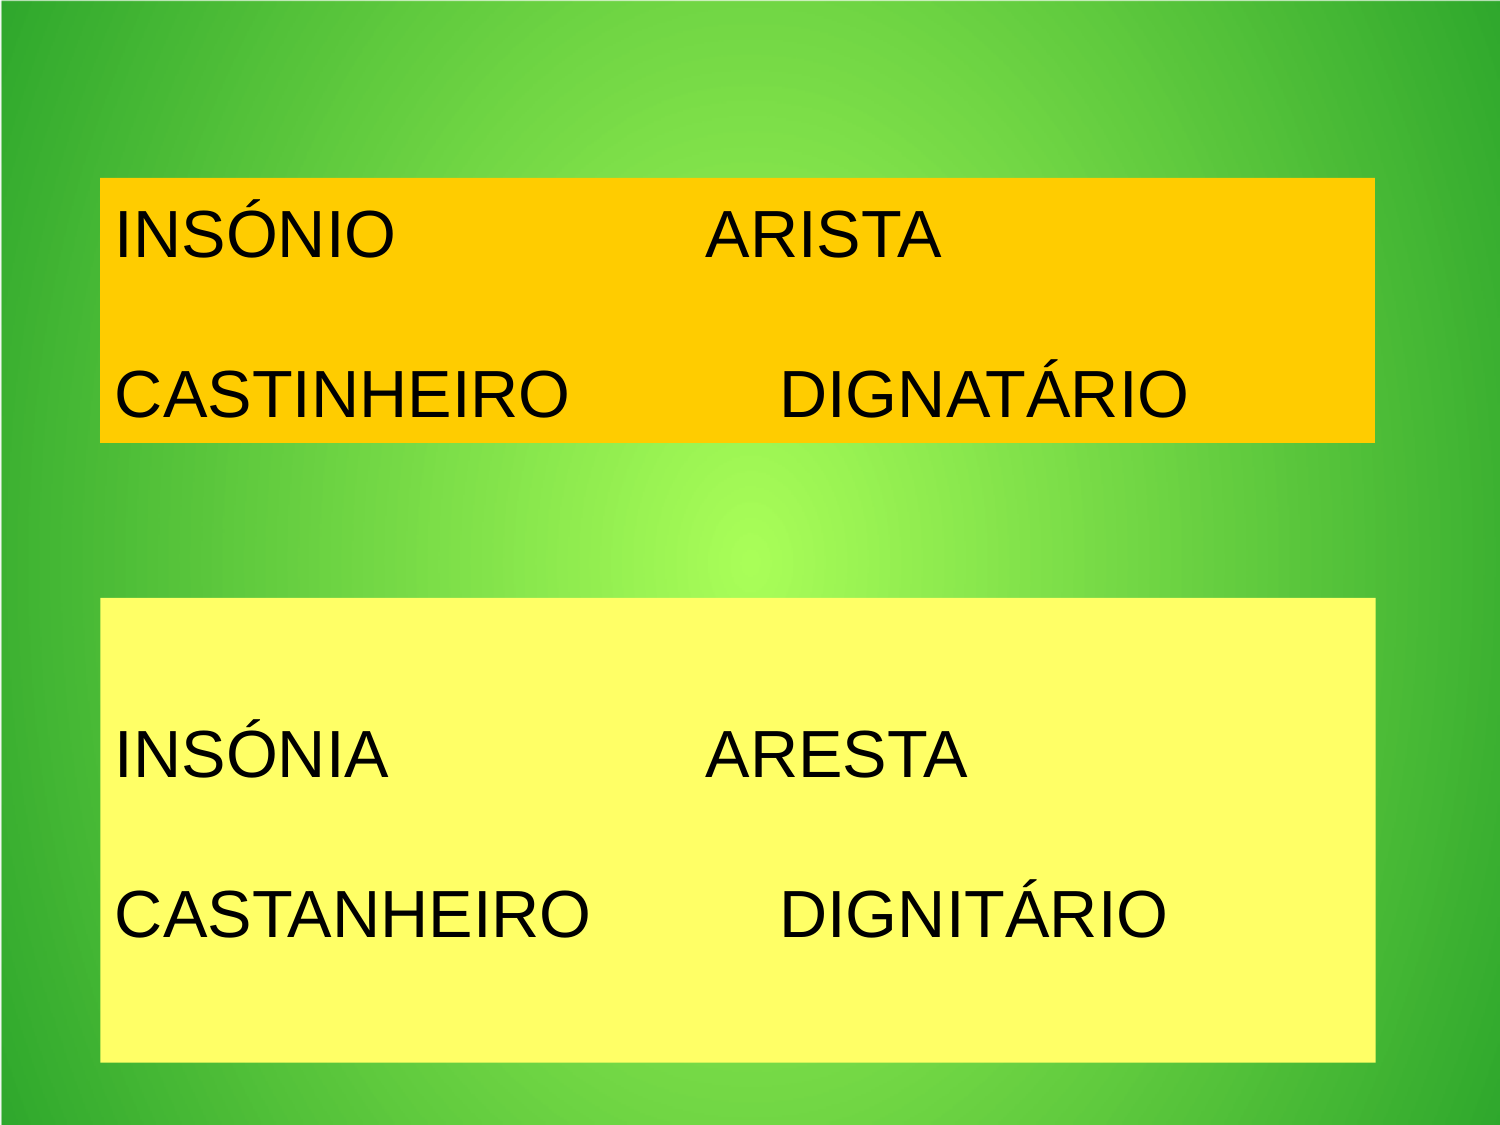

INSÓNIO					ARISTA
CASTINHEIRO			DIGNATÁRIO
INSÓNIA					ARESTA
CASTANHEIRO			DIGNITÁRIO